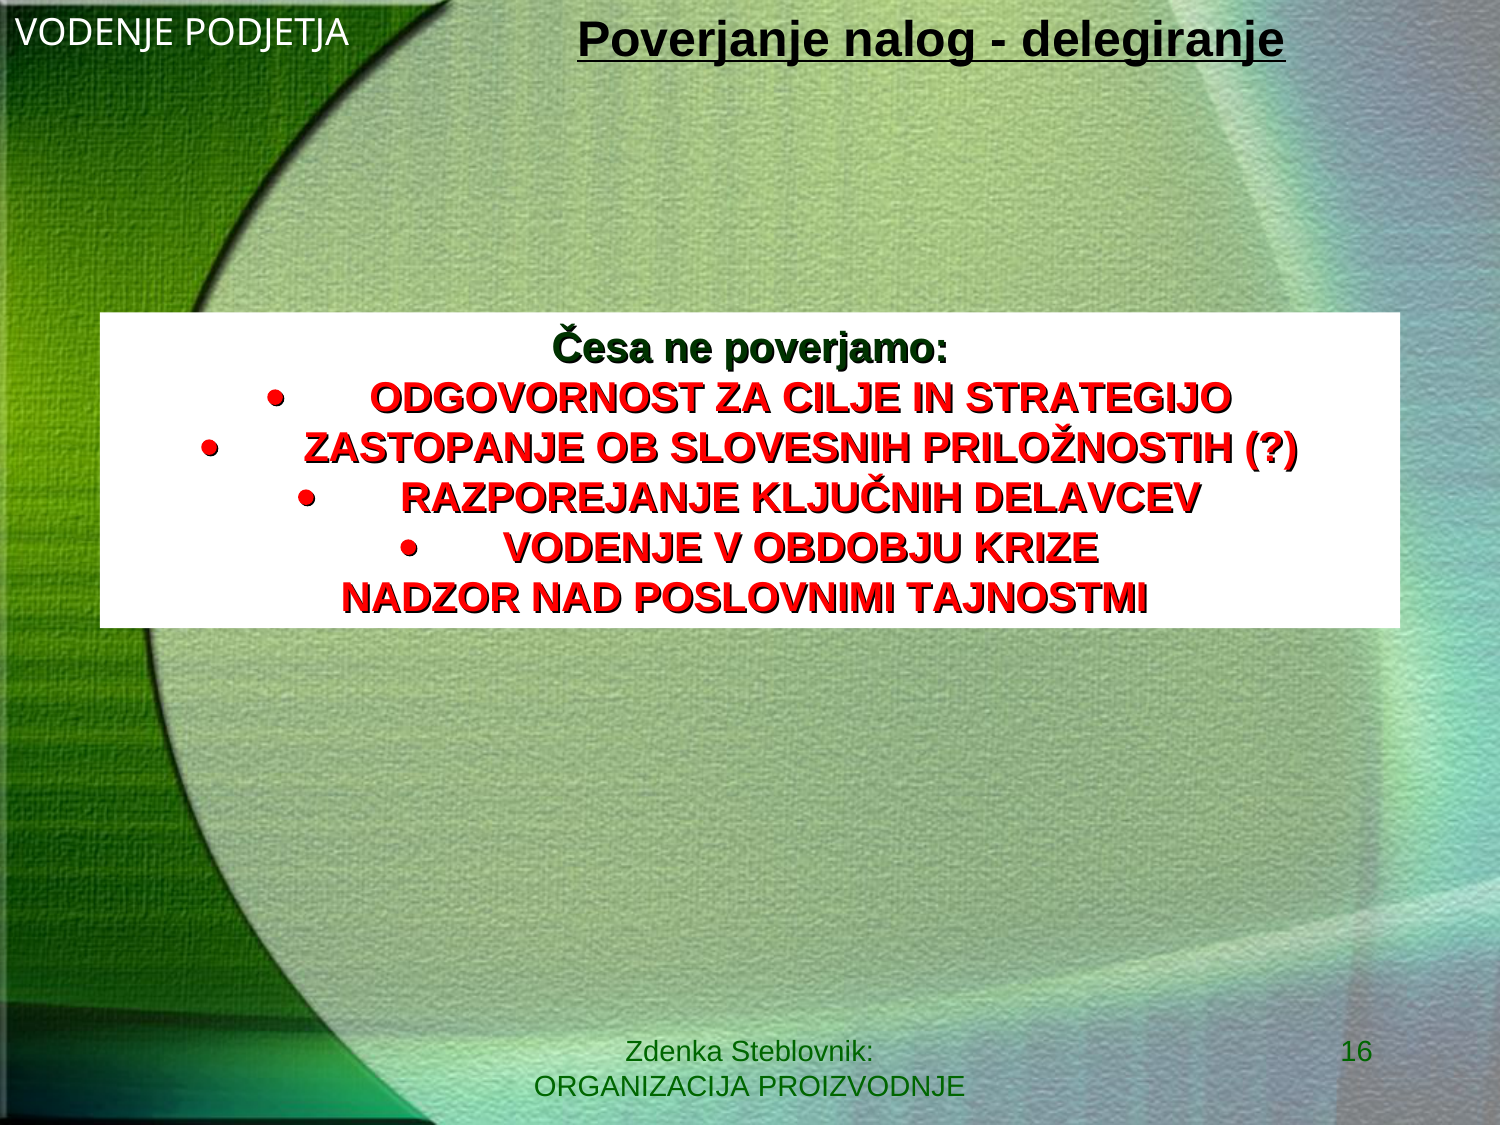

VODENJE PODJETJA
Poverjanje nalog - delegiranje
Česa ne poverjamo:
        ODGOVORNOST ZA CILJE IN STRATEGIJO
        ZASTOPANJE OB SLOVESNIH PRILOŽNOSTIH (?)
        RAZPOREJANJE KLJUČNIH DELAVCEV
        VODENJE V OBDOBJU KRIZE
NADZOR NAD POSLOVNIMI TAJNOSTMI
Zdenka Steblovnik: ORGANIZACIJA PROIZVODNJE